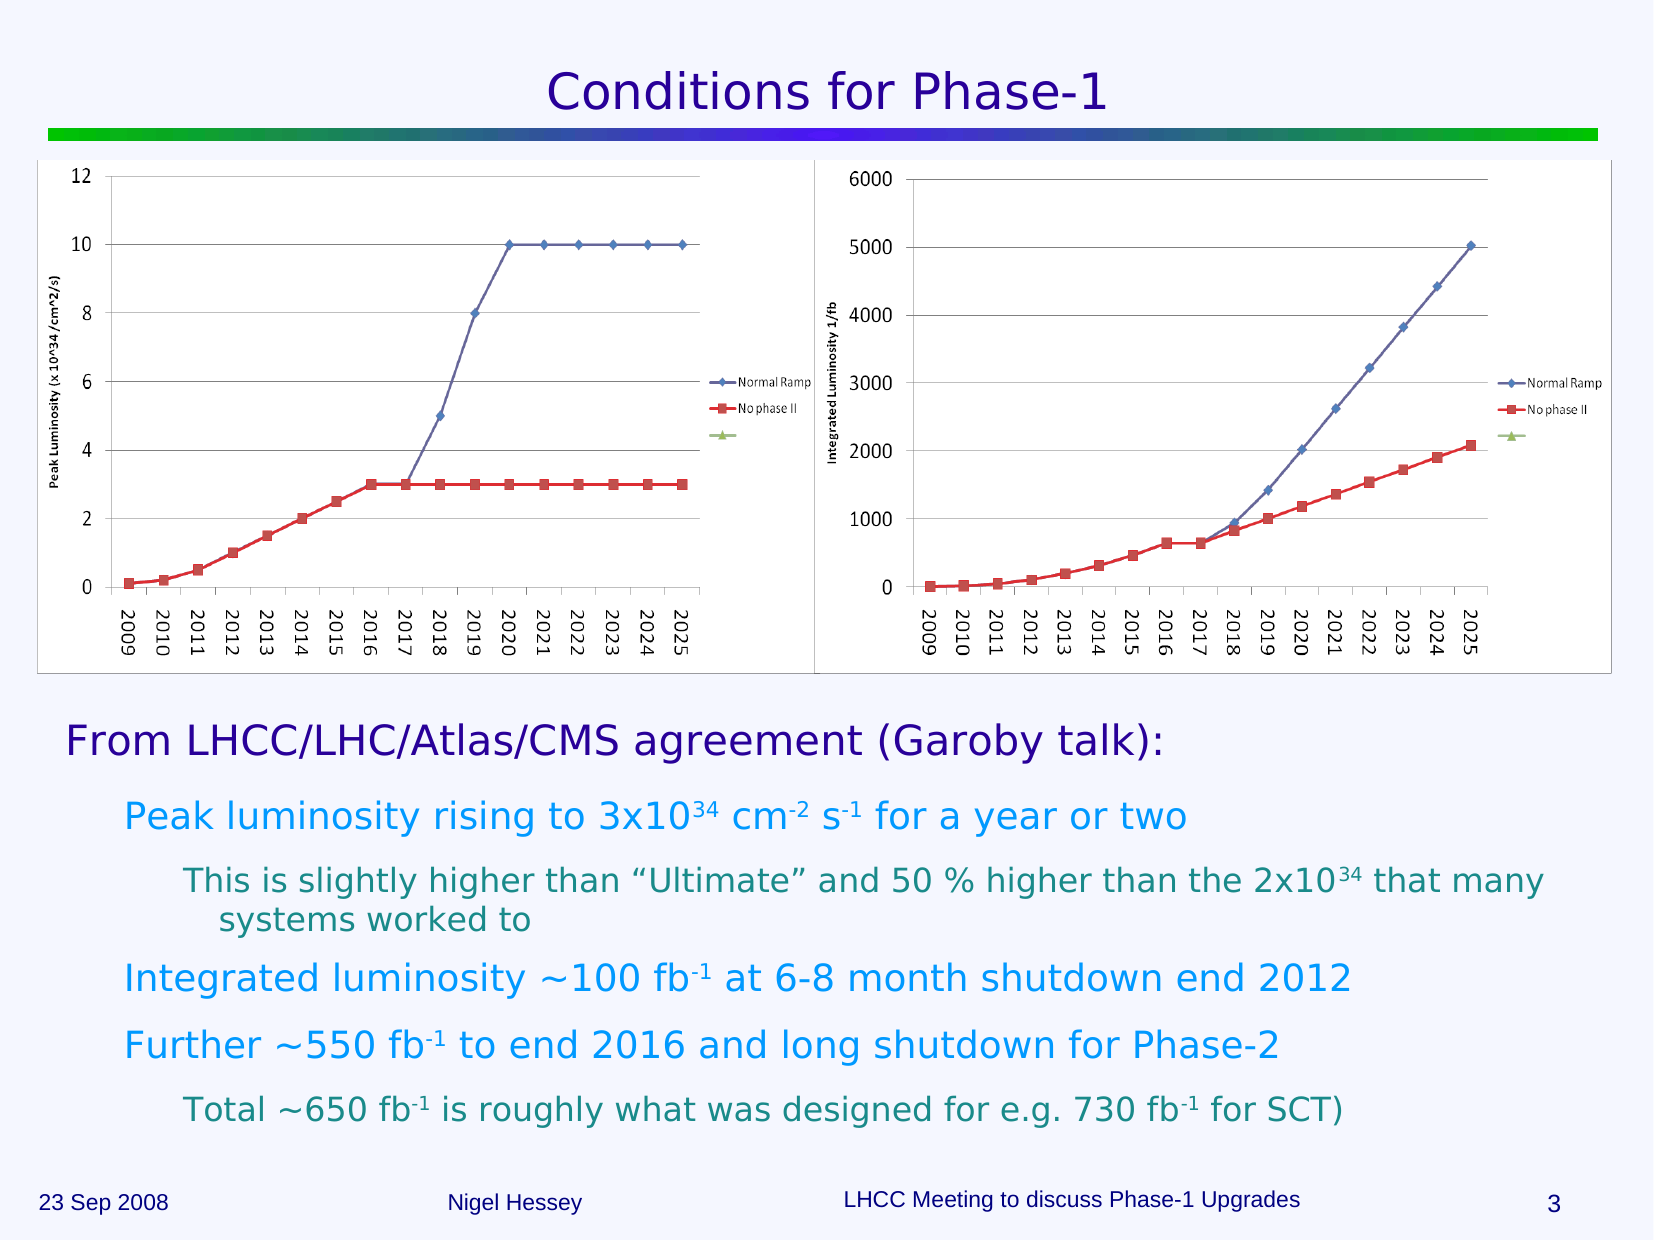

# Conditions for Phase-1
From LHCC/LHC/Atlas/CMS agreement (Garoby talk):
Peak luminosity rising to 3x1034 cm-2 s-1 for a year or two
This is slightly higher than “Ultimate” and 50 % higher than the 2x1034 that many systems worked to
Integrated luminosity ~100 fb-1 at 6-8 month shutdown end 2012
Further ~550 fb-1 to end 2016 and long shutdown for Phase-2
Total ~650 fb-1 is roughly what was designed for e.g. 730 fb-1 for SCT)